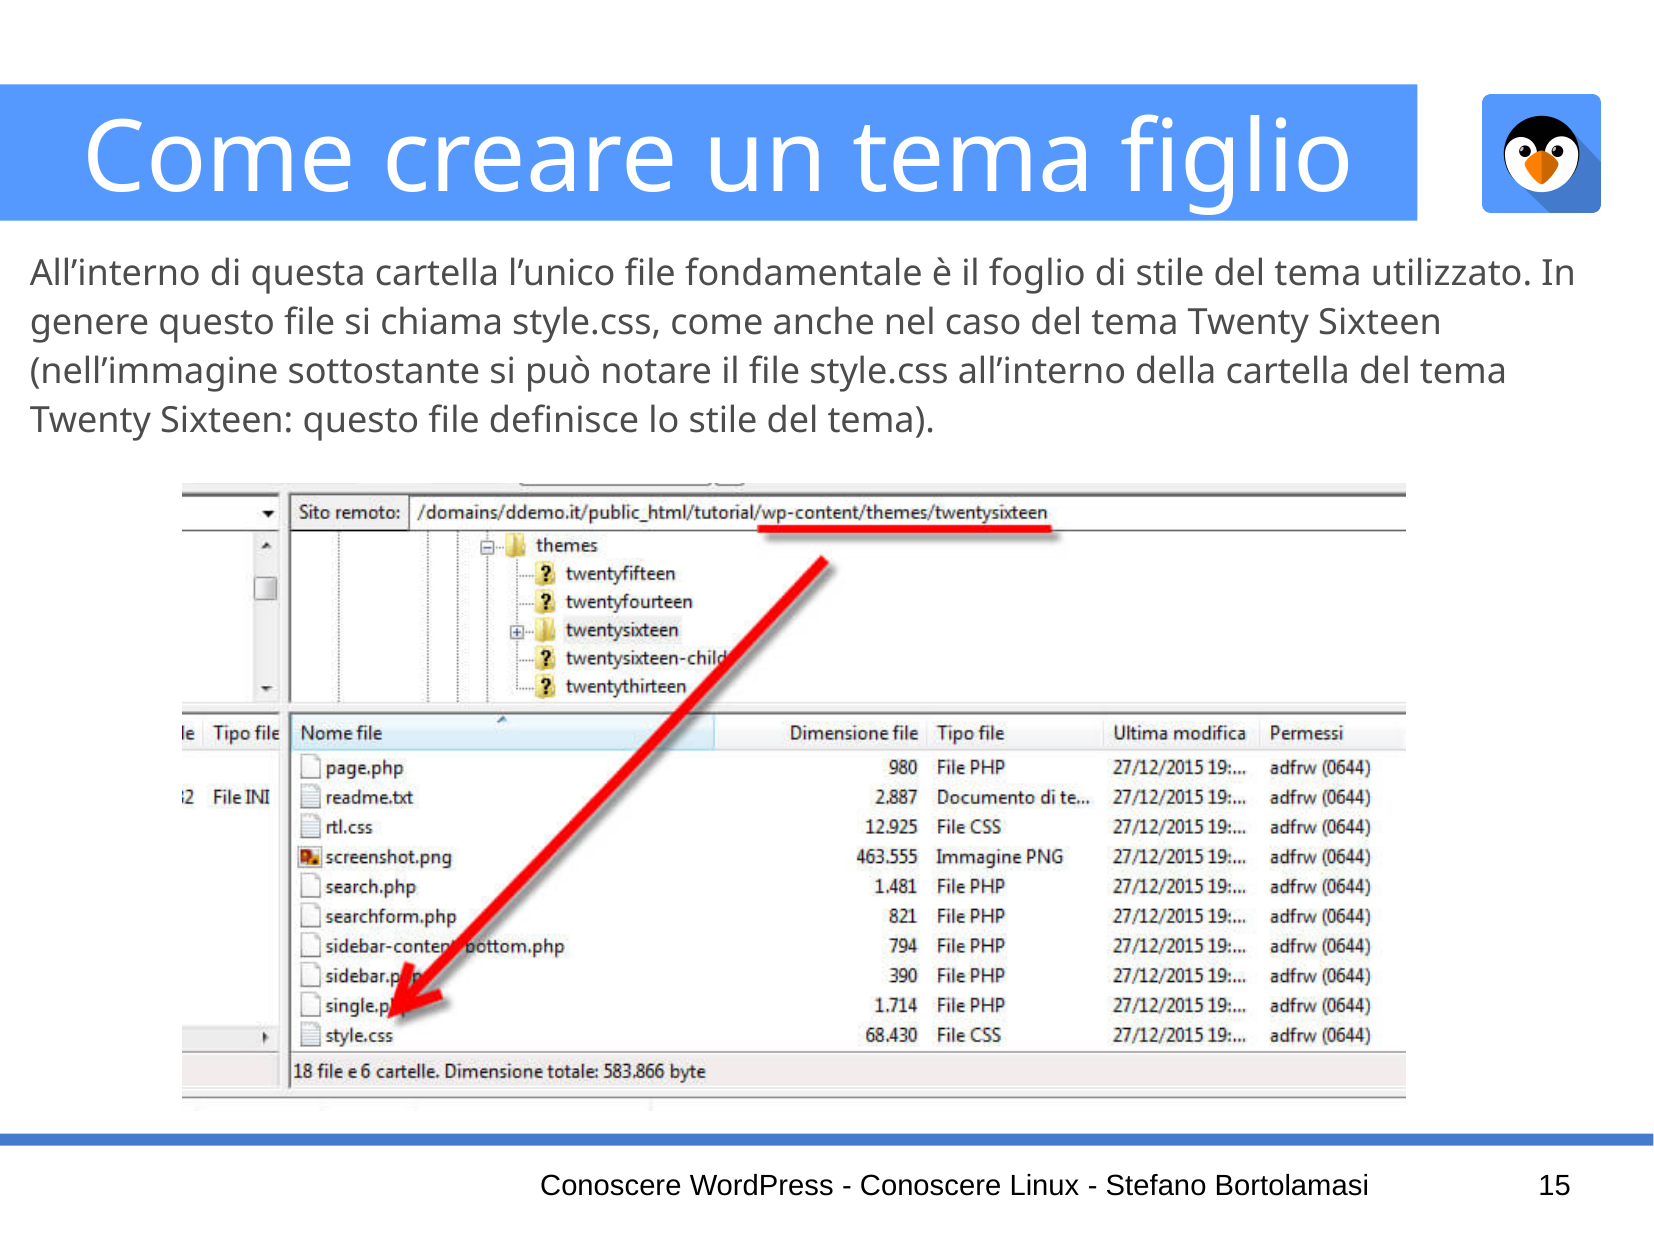

# Come creare un tema figlio
All’interno di questa cartella l’unico file fondamentale è il foglio di stile del tema utilizzato. In genere questo file si chiama style.css, come anche nel caso del tema Twenty Sixteen (nell’immagine sottostante si può notare il file style.css all’interno della cartella del tema Twenty Sixteen: questo file definisce lo stile del tema).
Conoscere WordPress - Conoscere Linux - Stefano Bortolamasi
15